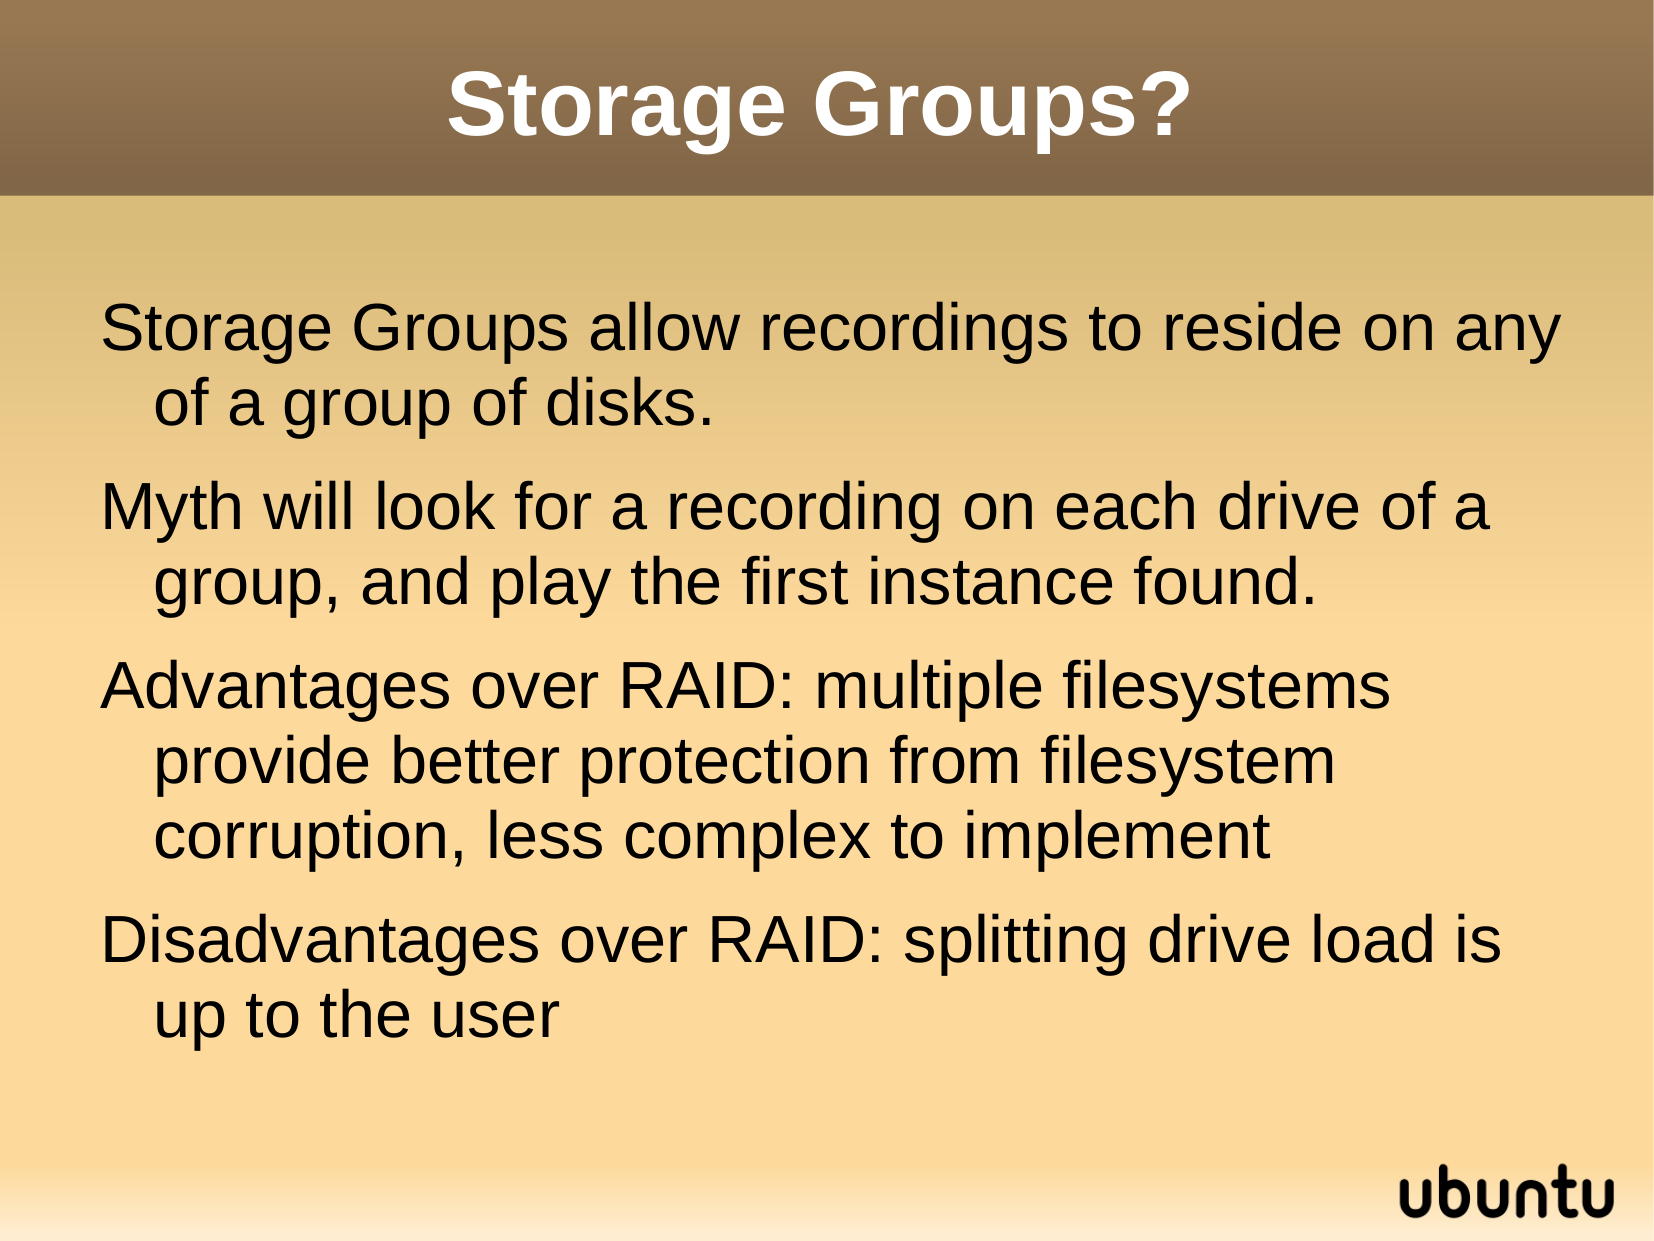

# Storage Groups?
Storage Groups allow recordings to reside on any of a group of disks.
Myth will look for a recording on each drive of a group, and play the first instance found.
Advantages over RAID: multiple filesystems provide better protection from filesystem corruption, less complex to implement
Disadvantages over RAID: splitting drive load is up to the user